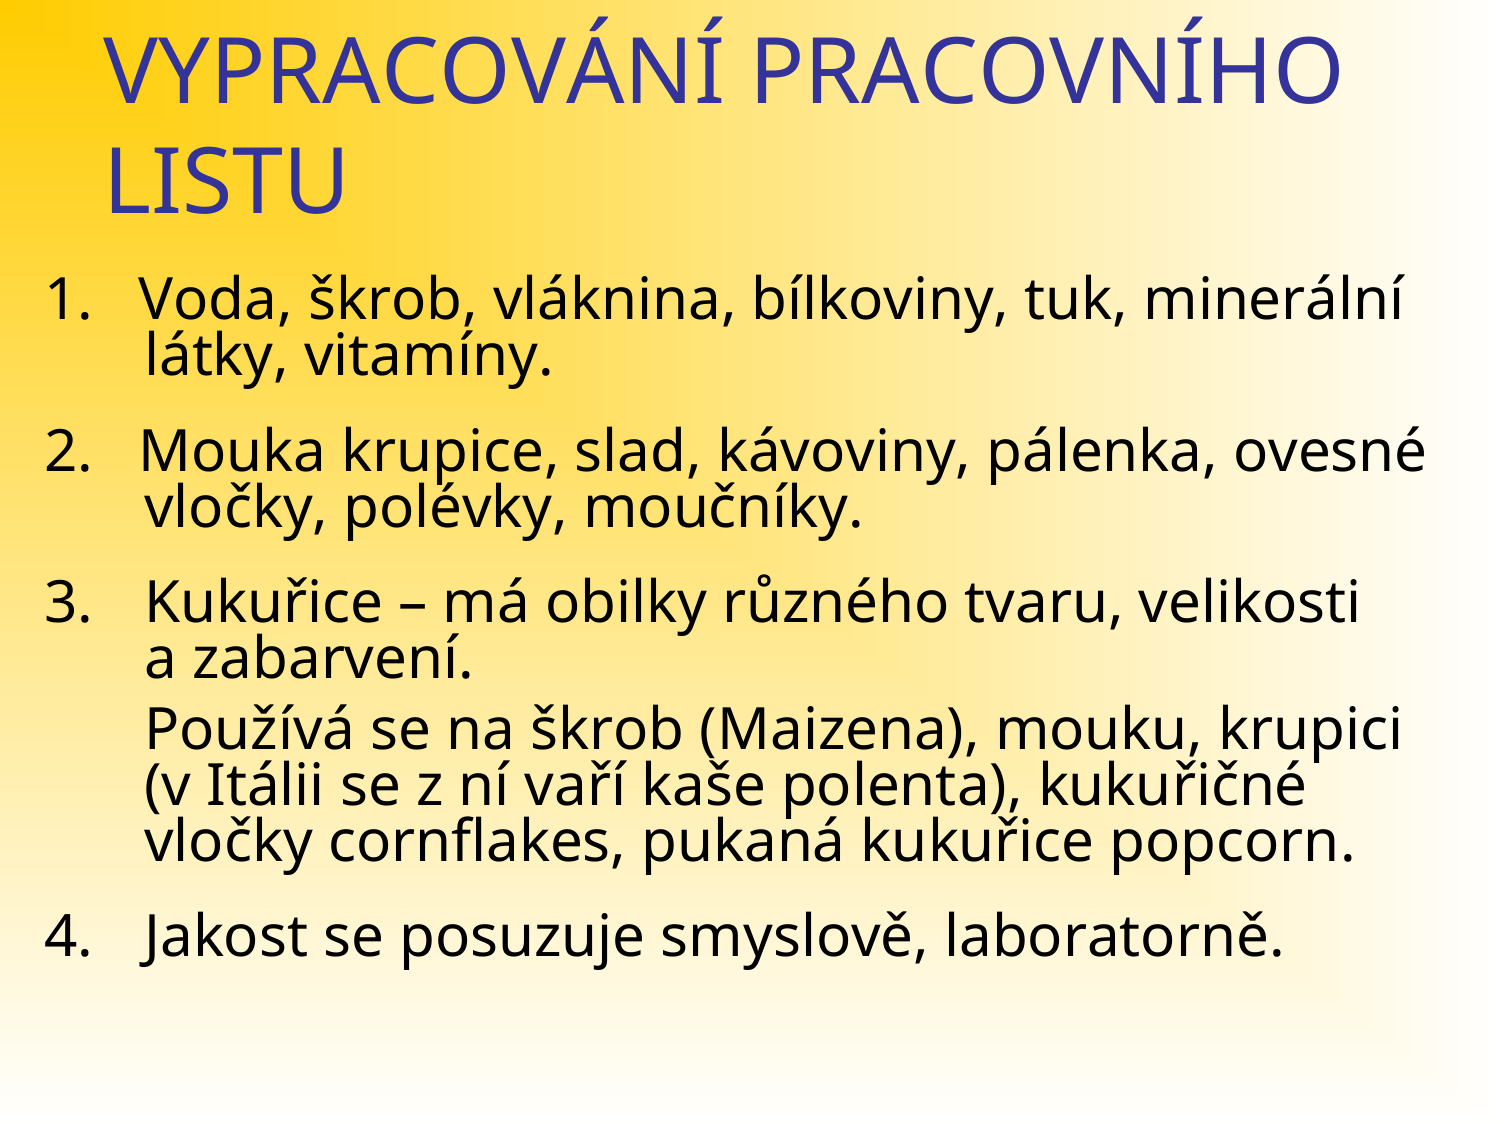

# VYPRACOVÁNÍ PRACOVNÍHO LISTU
1. Voda, škrob, vláknina, bílkoviny, tuk, minerální látky, vitamíny.
2. Mouka krupice, slad, kávoviny, pálenka, ovesné vločky, polévky, moučníky.
3.	Kukuřice – má obilky různého tvaru, velikosti
a zabarvení.
	Používá se na škrob (Maizena), mouku, krupici (v Itálii se z ní vaří kaše polenta), kukuřičné vločky cornflakes, pukaná kukuřice popcorn.
4.	Jakost se posuzuje smyslově, laboratorně.